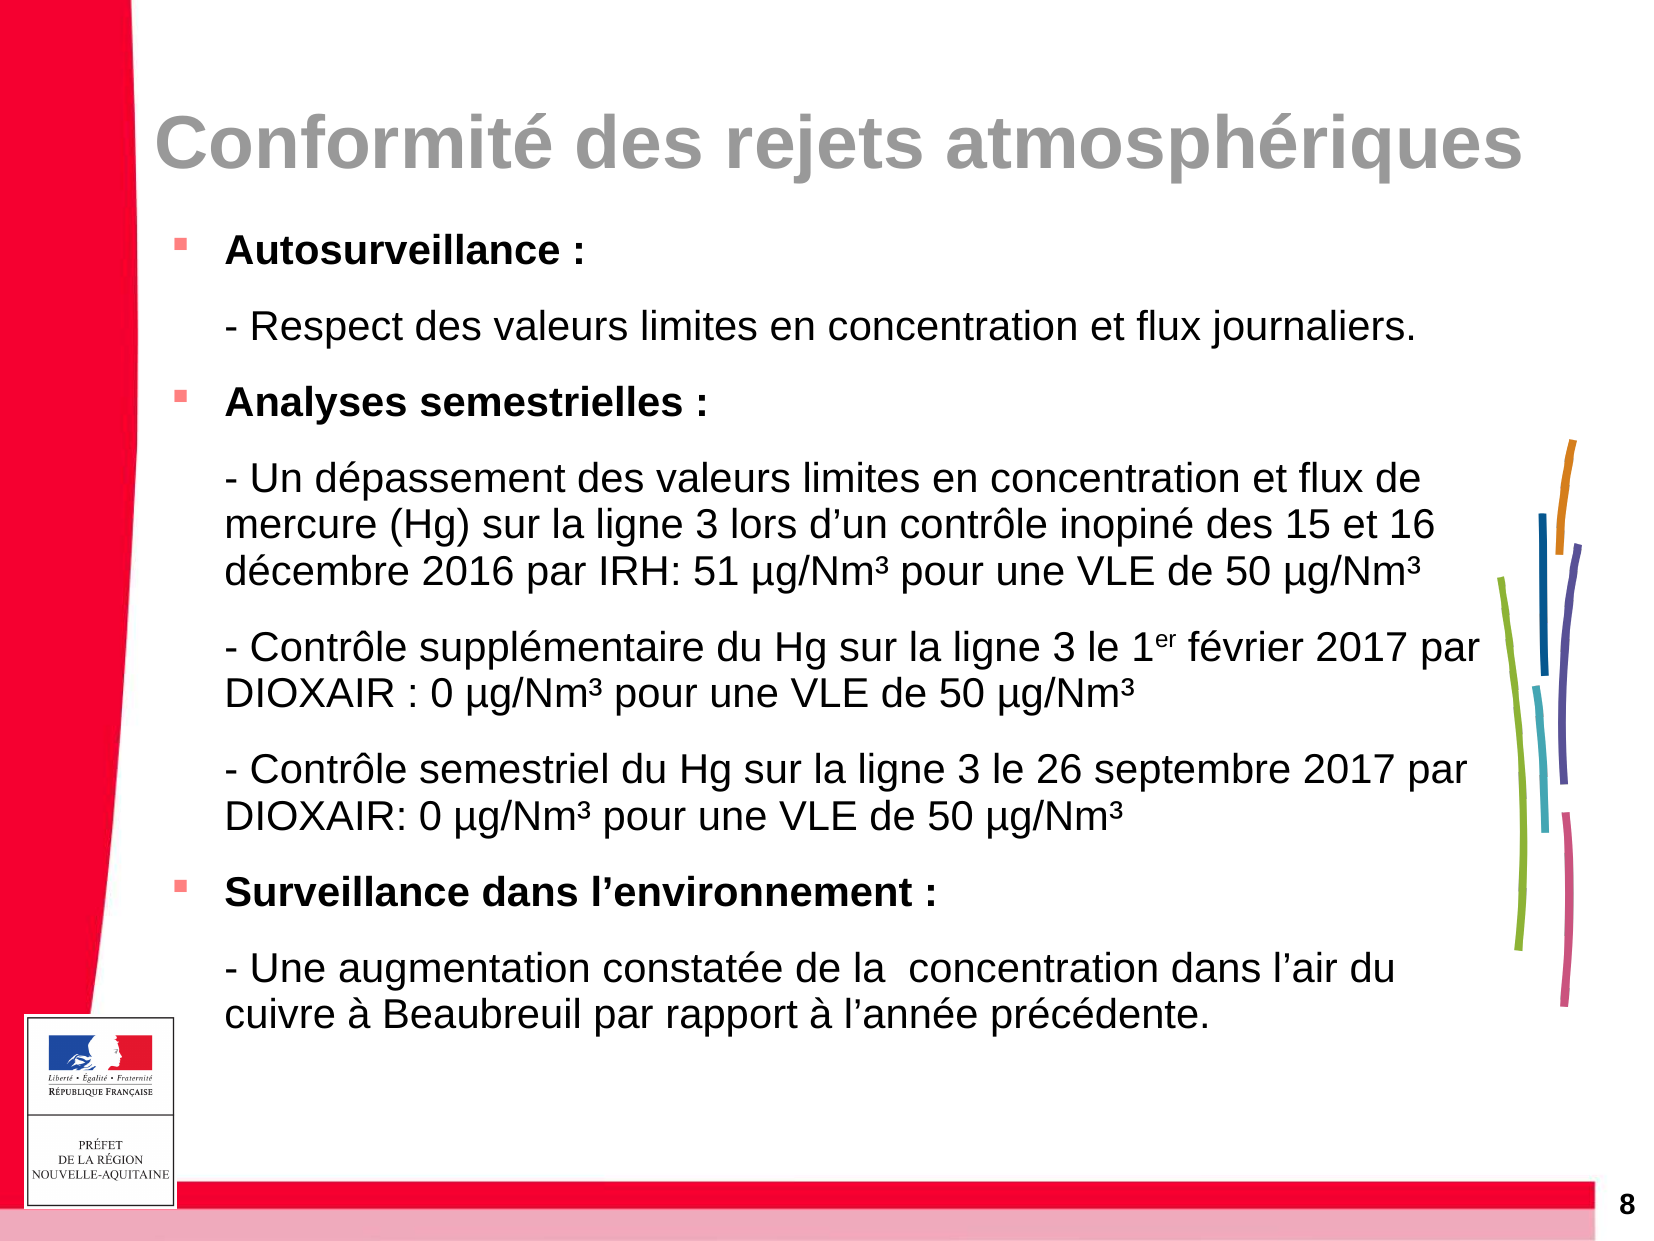

# Conformité des rejets atmosphériques
Autosurveillance :
- Respect des valeurs limites en concentration et flux journaliers.
Analyses semestrielles :
- Un dépassement des valeurs limites en concentration et flux de mercure (Hg) sur la ligne 3 lors d’un contrôle inopiné des 15 et 16 décembre 2016 par IRH: 51 µg/Nm³ pour une VLE de 50 µg/Nm³
- Contrôle supplémentaire du Hg sur la ligne 3 le 1er février 2017 par DIOXAIR : 0 µg/Nm³ pour une VLE de 50 µg/Nm³
- Contrôle semestriel du Hg sur la ligne 3 le 26 septembre 2017 par DIOXAIR: 0 µg/Nm³ pour une VLE de 50 µg/Nm³
Surveillance dans l’environnement :
- Une augmentation constatée de la concentration dans l’air du cuivre à Beaubreuil par rapport à l’année précédente.
8